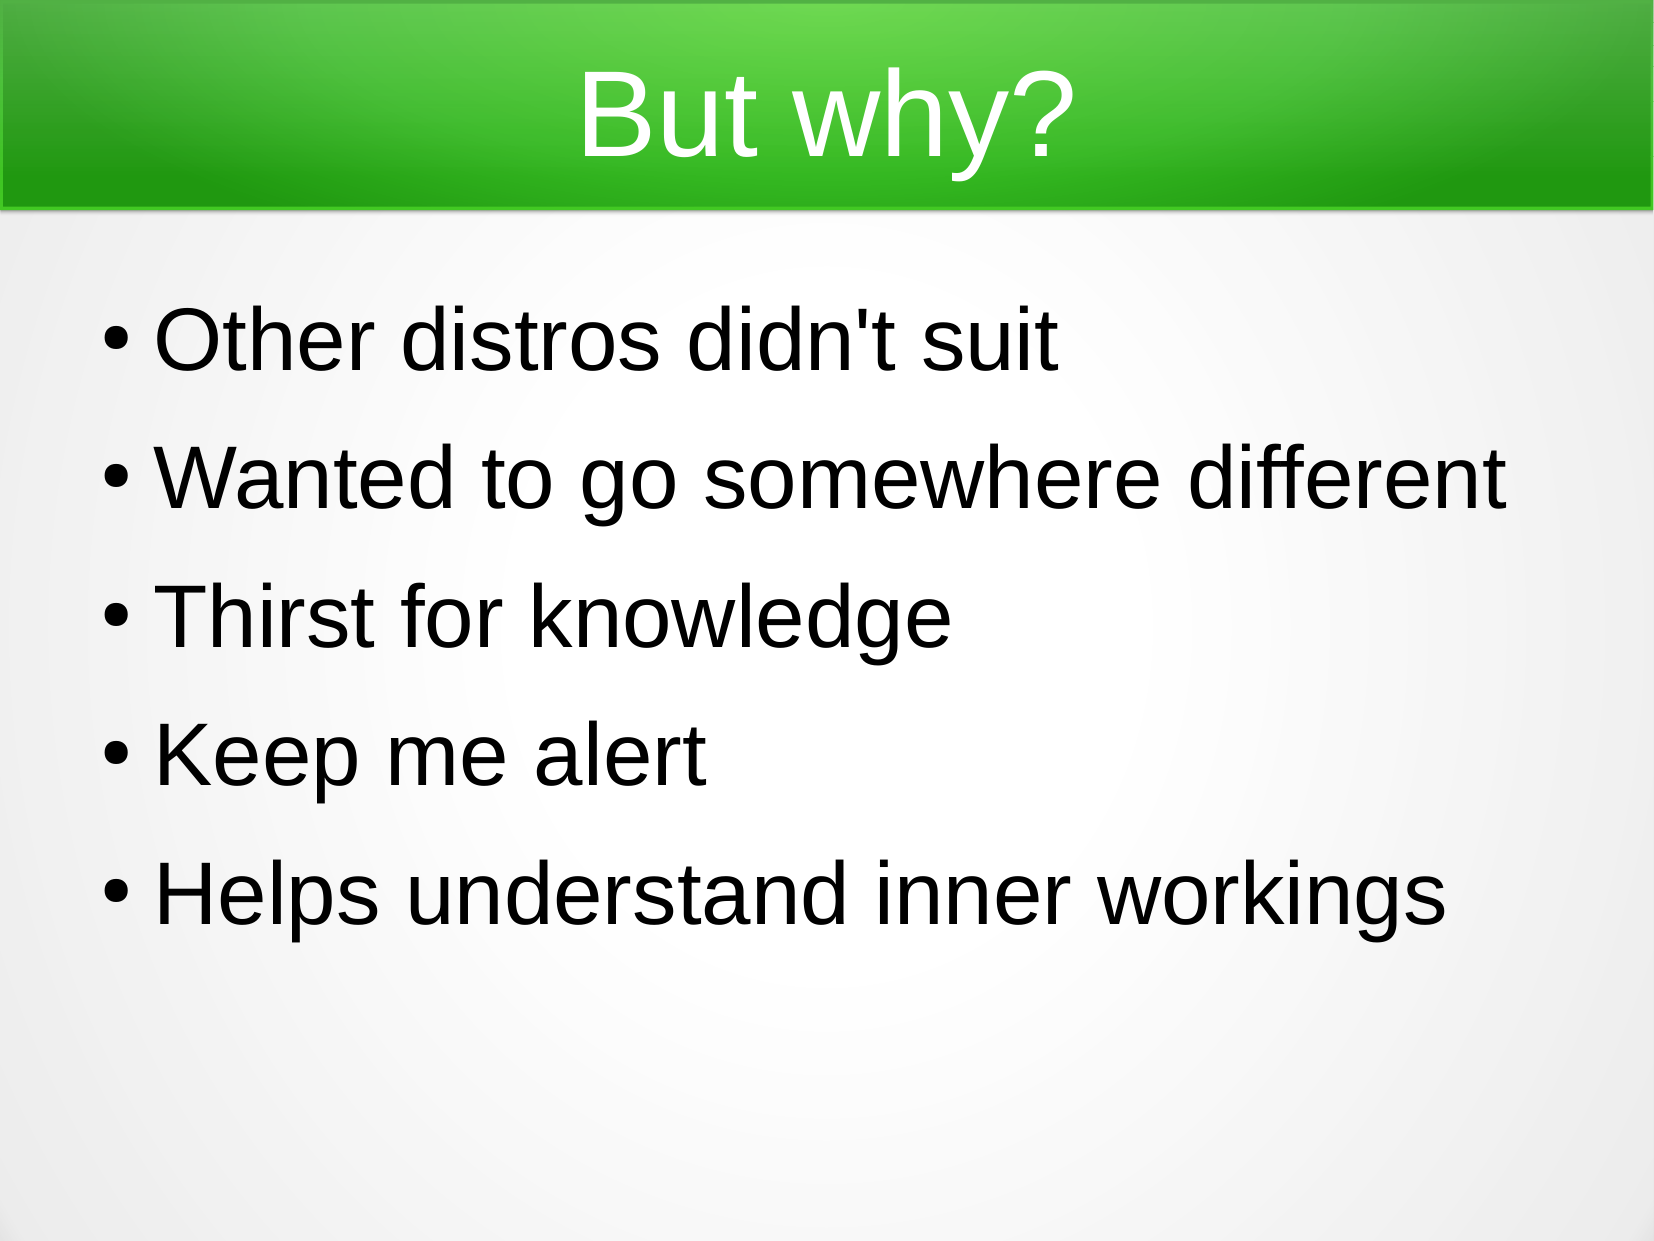

# But why?
Other distros didn't suit
Wanted to go somewhere different
Thirst for knowledge
Keep me alert
Helps understand inner workings